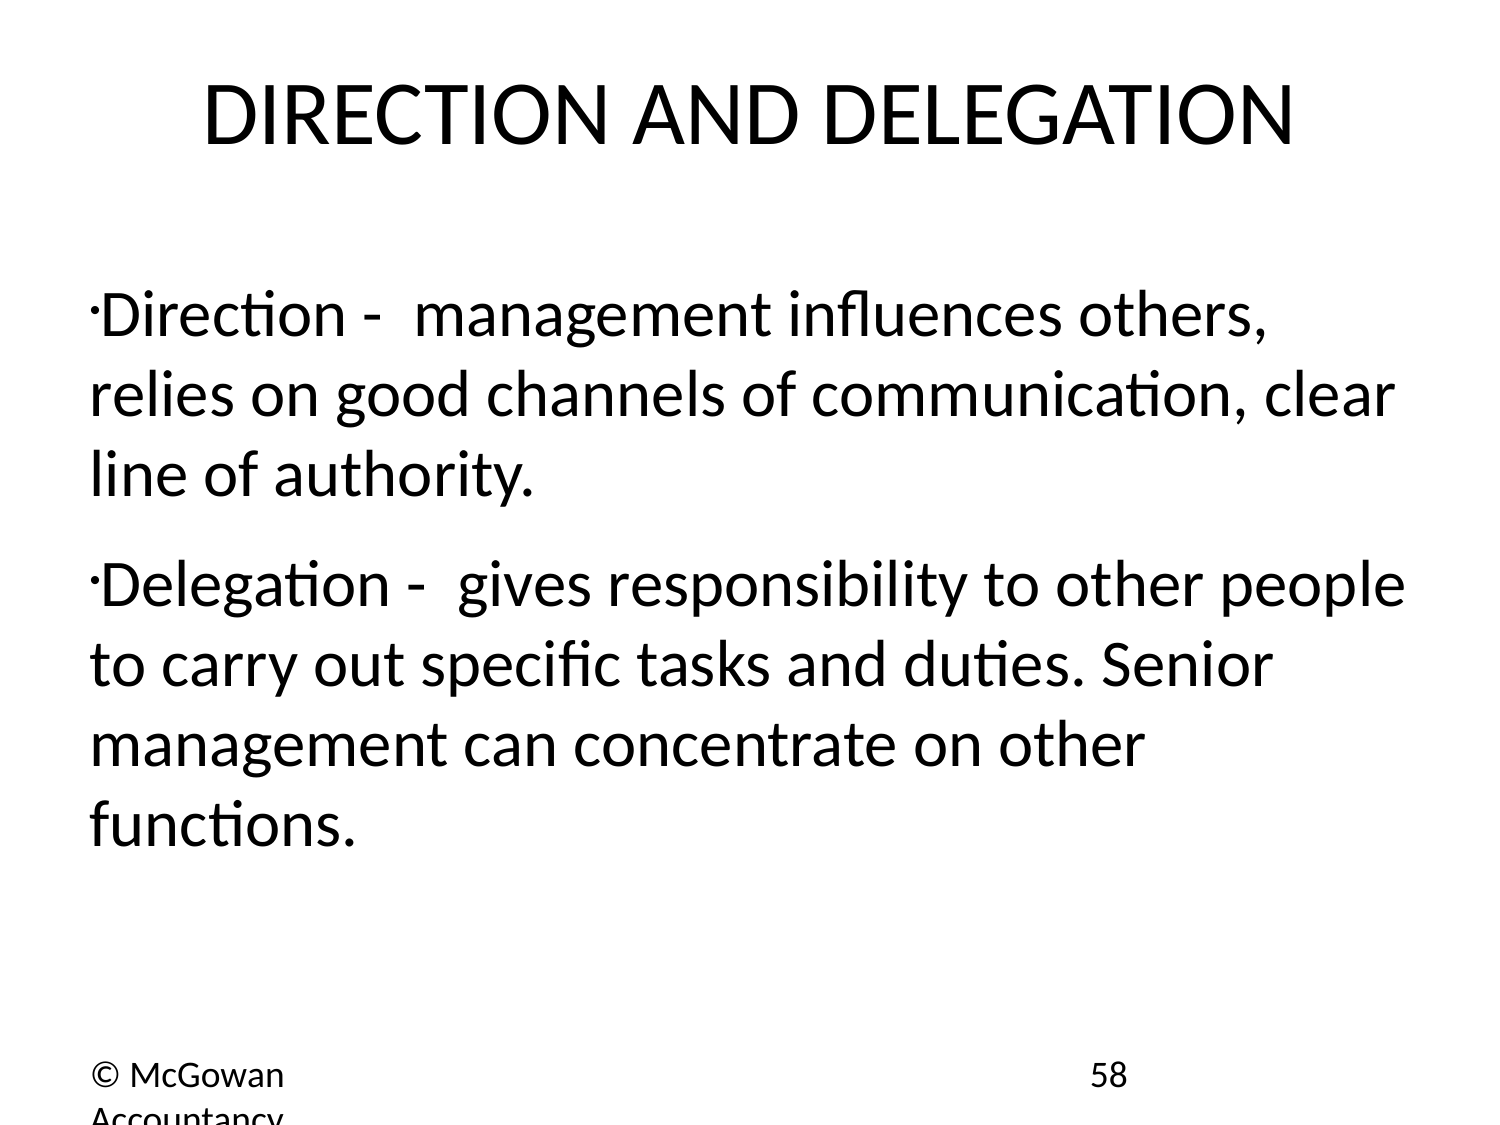

# DIRECTION AND DELEGATION
Direction - management influences others, relies on good channels of communication, clear line of authority.
Delegation - gives responsibility to other people to carry out specific tasks and duties. Senior management can concentrate on other functions.
© McGowan Accountancy Services
58